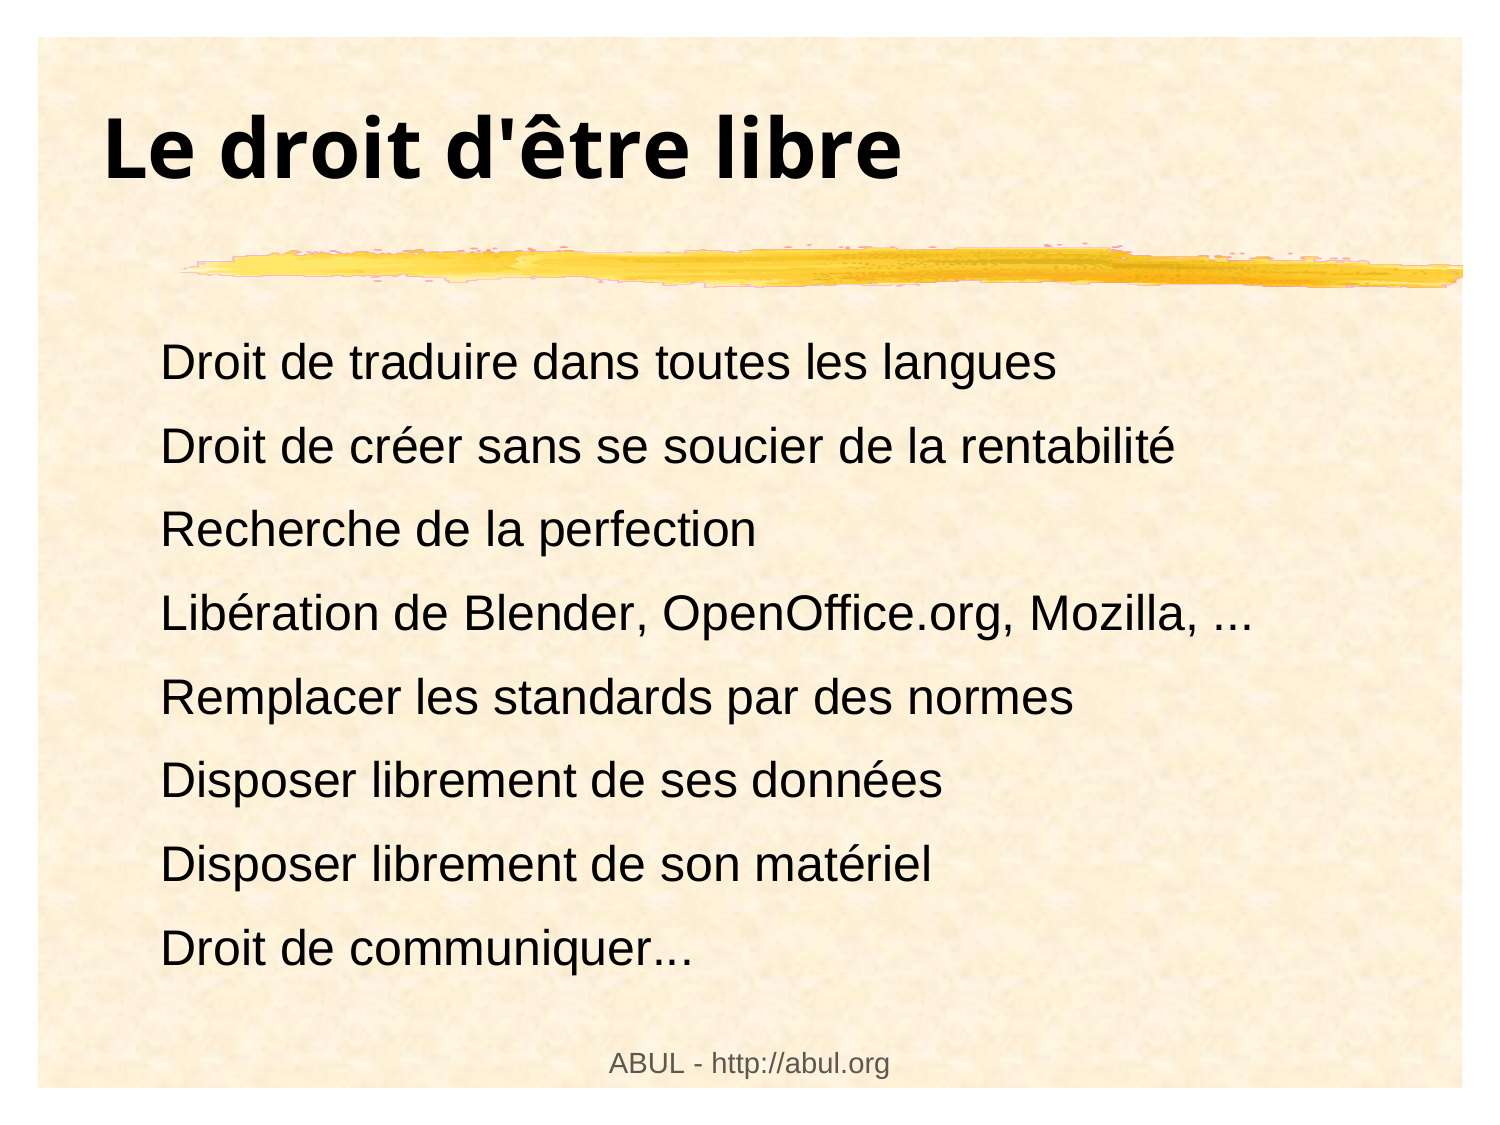

# Le droit d'être libre
Droit de traduire dans toutes les langues
Droit de créer sans se soucier de la rentabilité
Recherche de la perfection
Libération de Blender, OpenOffice.org, Mozilla, ...
Remplacer les standards par des normes
Disposer librement de ses données
Disposer librement de son matériel
Droit de communiquer...